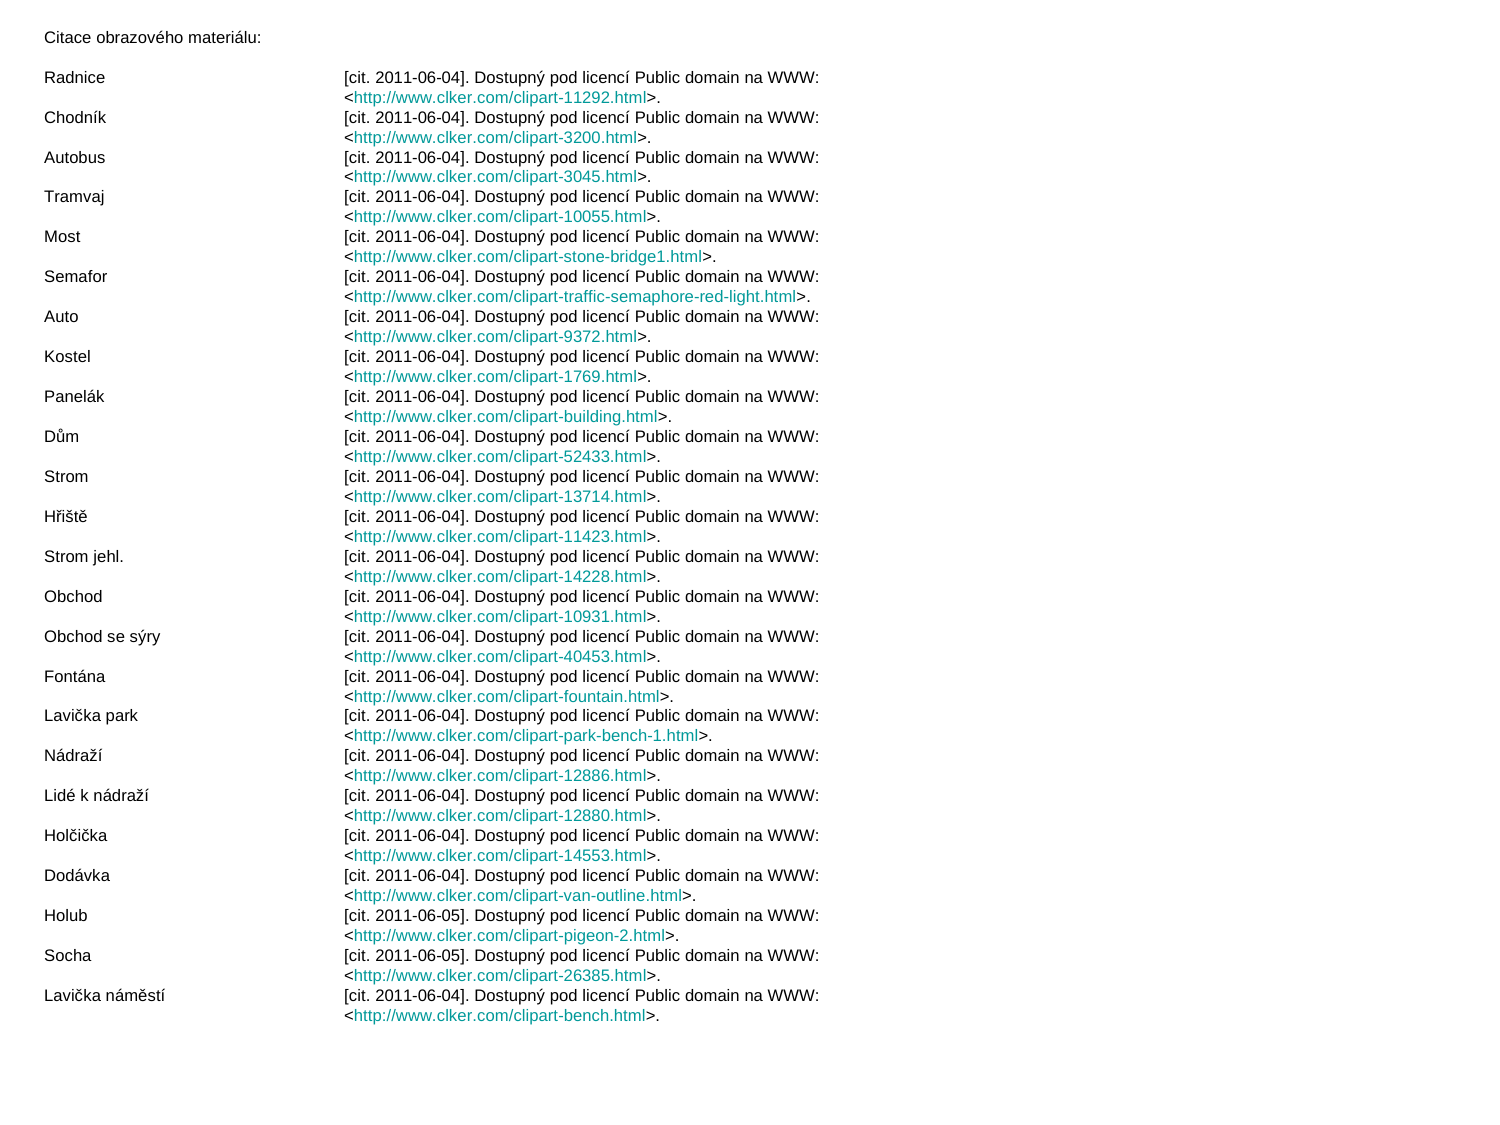

Citace obrazového materiálu:
Radnice		[cit. 2011-06-04]. Dostupný pod licencí Public domain na WWW:
		<http://www.clker.com/clipart-11292.html>.
Chodník		[cit. 2011-06-04]. Dostupný pod licencí Public domain na WWW:
		<http://www.clker.com/clipart-3200.html>.
Autobus		[cit. 2011-06-04]. Dostupný pod licencí Public domain na WWW:
		<http://www.clker.com/clipart-3045.html>.
Tramvaj		[cit. 2011-06-04]. Dostupný pod licencí Public domain na WWW:
		<http://www.clker.com/clipart-10055.html>.
Most		[cit. 2011-06-04]. Dostupný pod licencí Public domain na WWW:
		<http://www.clker.com/clipart-stone-bridge1.html>.
Semafor		[cit. 2011-06-04]. Dostupný pod licencí Public domain na WWW:
		<http://www.clker.com/clipart-traffic-semaphore-red-light.html>.
Auto		[cit. 2011-06-04]. Dostupný pod licencí Public domain na WWW:
		<http://www.clker.com/clipart-9372.html>.
Kostel		[cit. 2011-06-04]. Dostupný pod licencí Public domain na WWW:
		<http://www.clker.com/clipart-1769.html>.
Panelák		[cit. 2011-06-04]. Dostupný pod licencí Public domain na WWW:
		<http://www.clker.com/clipart-building.html>.
Dům		[cit. 2011-06-04]. Dostupný pod licencí Public domain na WWW:
		<http://www.clker.com/clipart-52433.html>.
Strom		[cit. 2011-06-04]. Dostupný pod licencí Public domain na WWW:
		<http://www.clker.com/clipart-13714.html>.
Hřiště		[cit. 2011-06-04]. Dostupný pod licencí Public domain na WWW:
		<http://www.clker.com/clipart-11423.html>.
Strom jehl.		[cit. 2011-06-04]. Dostupný pod licencí Public domain na WWW:
		<http://www.clker.com/clipart-14228.html>.
Obchod		[cit. 2011-06-04]. Dostupný pod licencí Public domain na WWW:
		<http://www.clker.com/clipart-10931.html>.
Obchod se sýry		[cit. 2011-06-04]. Dostupný pod licencí Public domain na WWW:
		<http://www.clker.com/clipart-40453.html>.
Fontána		[cit. 2011-06-04]. Dostupný pod licencí Public domain na WWW:
		<http://www.clker.com/clipart-fountain.html>.
Lavička park		[cit. 2011-06-04]. Dostupný pod licencí Public domain na WWW:
		<http://www.clker.com/clipart-park-bench-1.html>.
Nádraží		[cit. 2011-06-04]. Dostupný pod licencí Public domain na WWW:
		<http://www.clker.com/clipart-12886.html>.
Lidé k nádraží		[cit. 2011-06-04]. Dostupný pod licencí Public domain na WWW:
		<http://www.clker.com/clipart-12880.html>.
Holčička		[cit. 2011-06-04]. Dostupný pod licencí Public domain na WWW:
		<http://www.clker.com/clipart-14553.html>.
Dodávka		[cit. 2011-06-04]. Dostupný pod licencí Public domain na WWW:
		<http://www.clker.com/clipart-van-outline.html>.
Holub		[cit. 2011-06-05]. Dostupný pod licencí Public domain na WWW:
		<http://www.clker.com/clipart-pigeon-2.html>.
Socha		[cit. 2011-06-05]. Dostupný pod licencí Public domain na WWW:
		<http://www.clker.com/clipart-26385.html>.
Lavička náměstí		[cit. 2011-06-04]. Dostupný pod licencí Public domain na WWW:
		<http://www.clker.com/clipart-bench.html>.